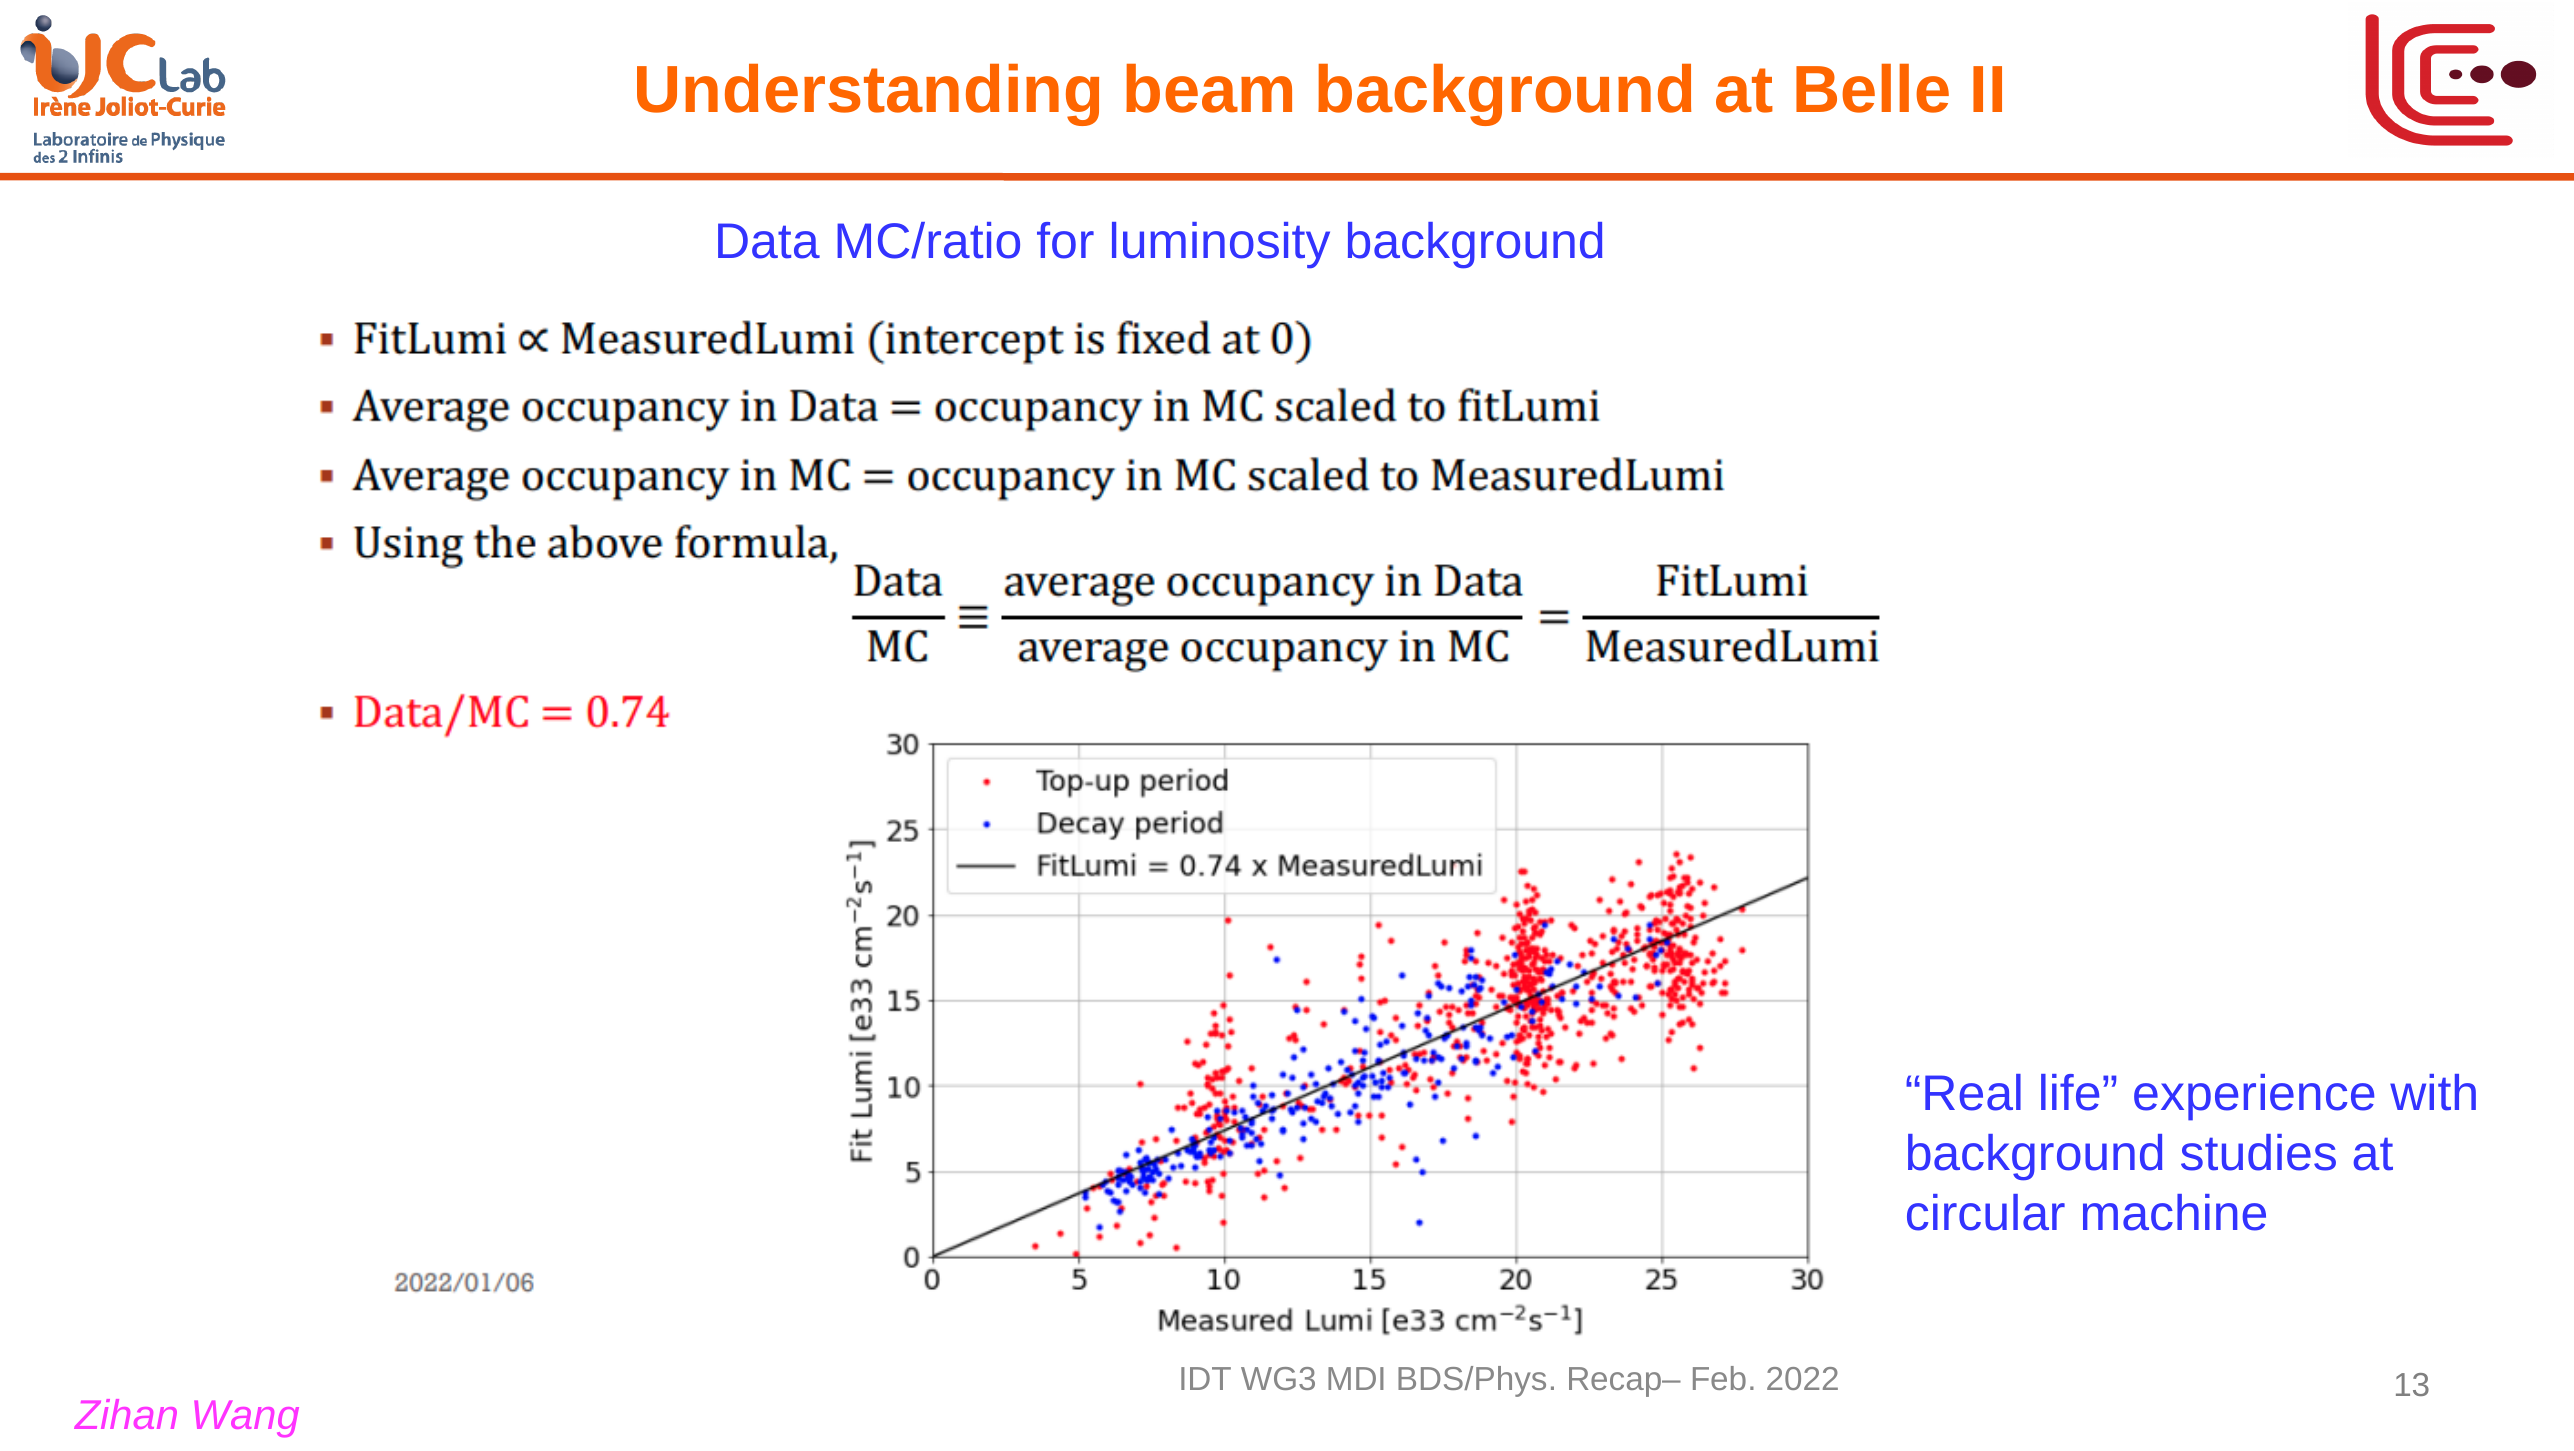

# Understanding beam background at Belle II
Data MC/ratio for luminosity background
“Real life” experience with
background studies at
circular machine
13
Zihan Wang